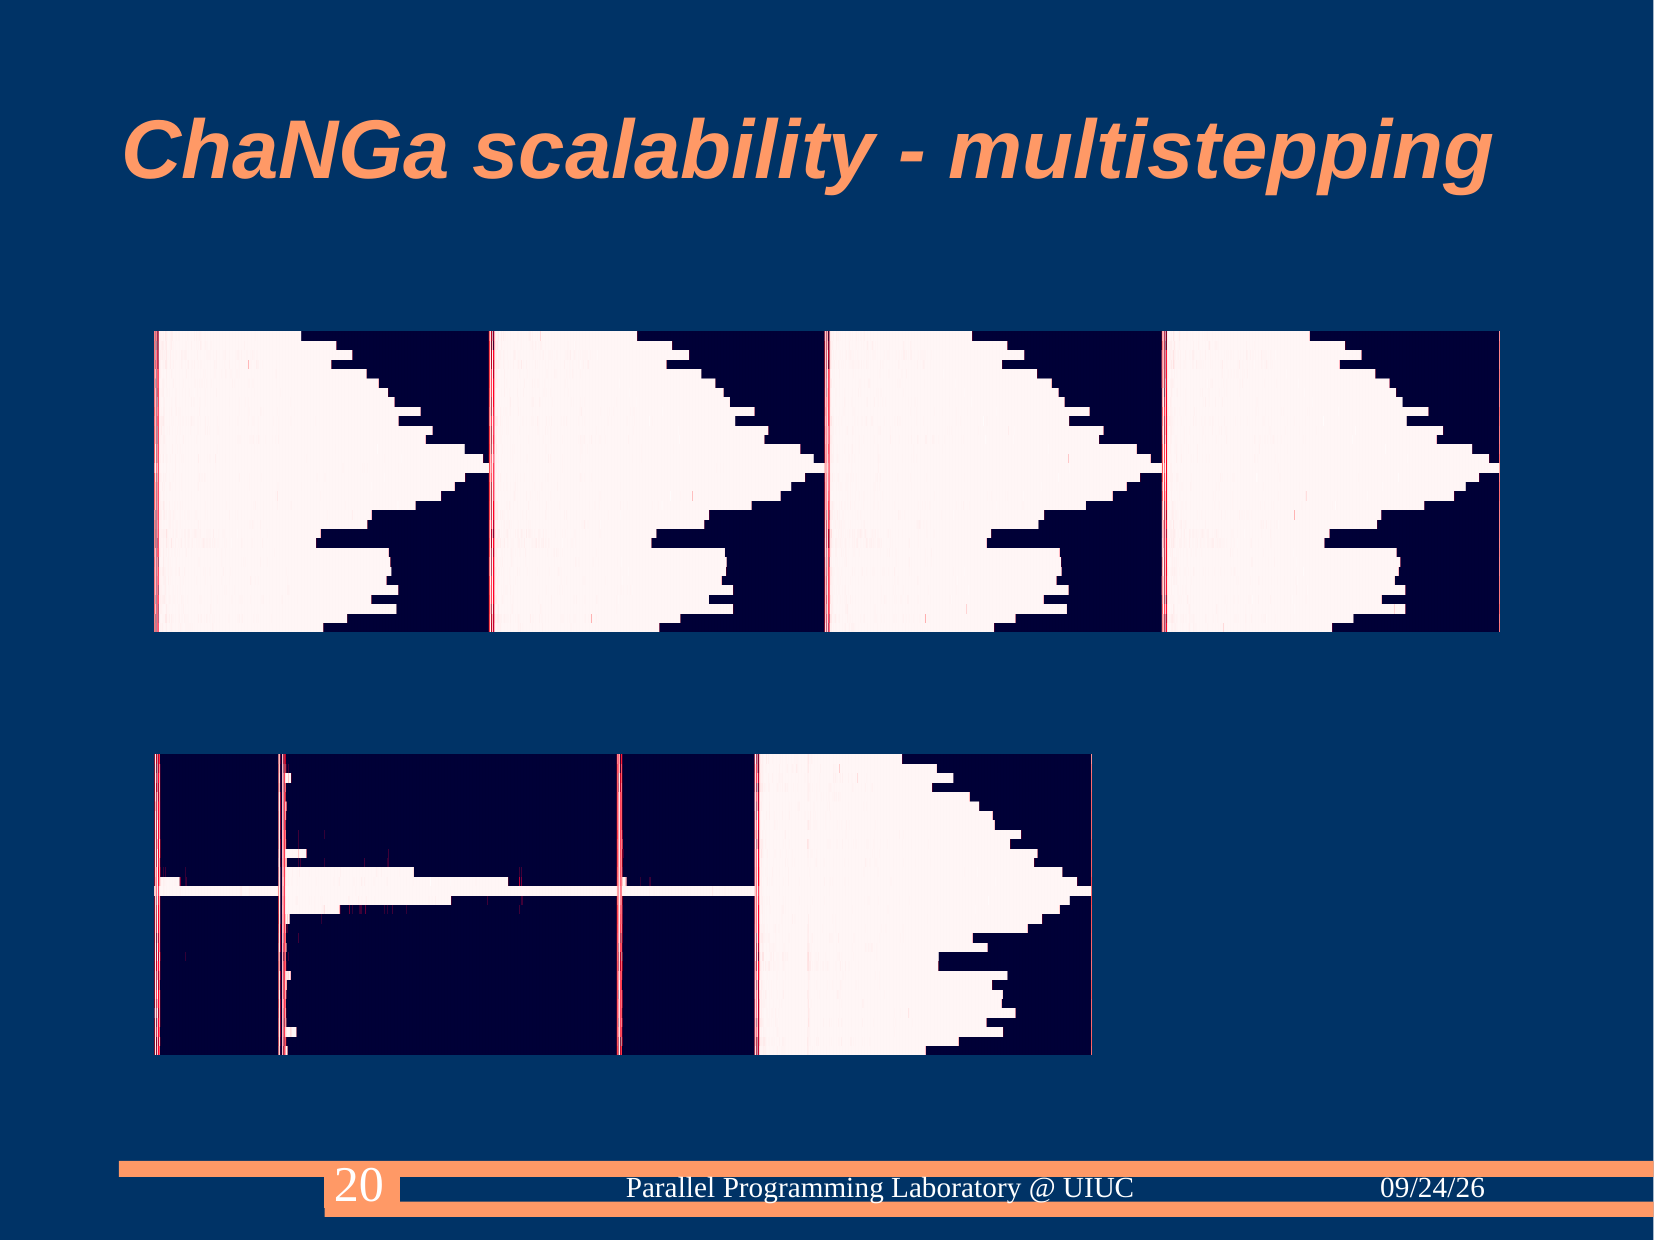

# ChaNGa scalability - multistepping
Parallel Programming Laboratory @ UIUC